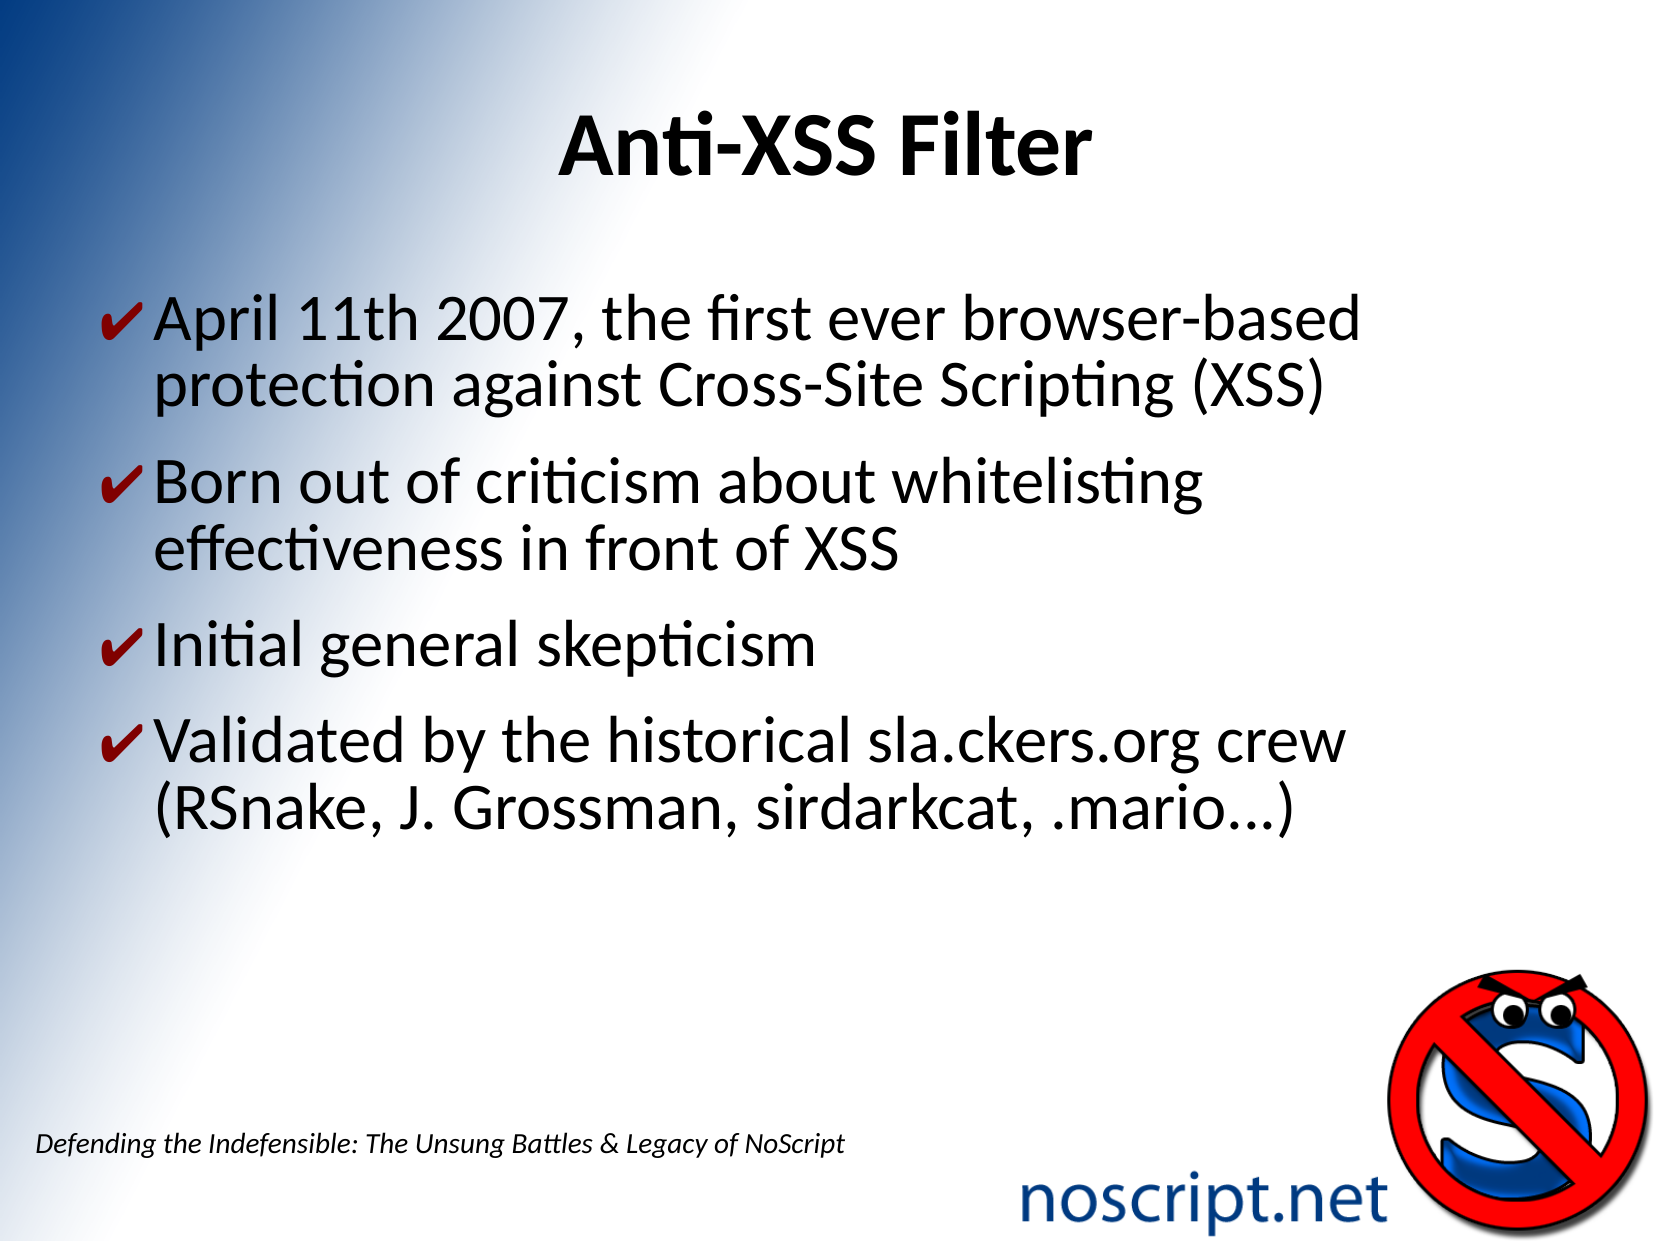

# Anti-XSS Filter
April 11th 2007, the first ever browser-based protection against Cross-Site Scripting (XSS)
Born out of criticism about whitelisting effectiveness in front of XSS
Initial general skepticism
Validated by the historical sla.ckers.org crew (RSnake, J. Grossman, sirdarkcat, .mario...)
Defending the Indefensible: The Unsung Battles & Legacy of NoScript